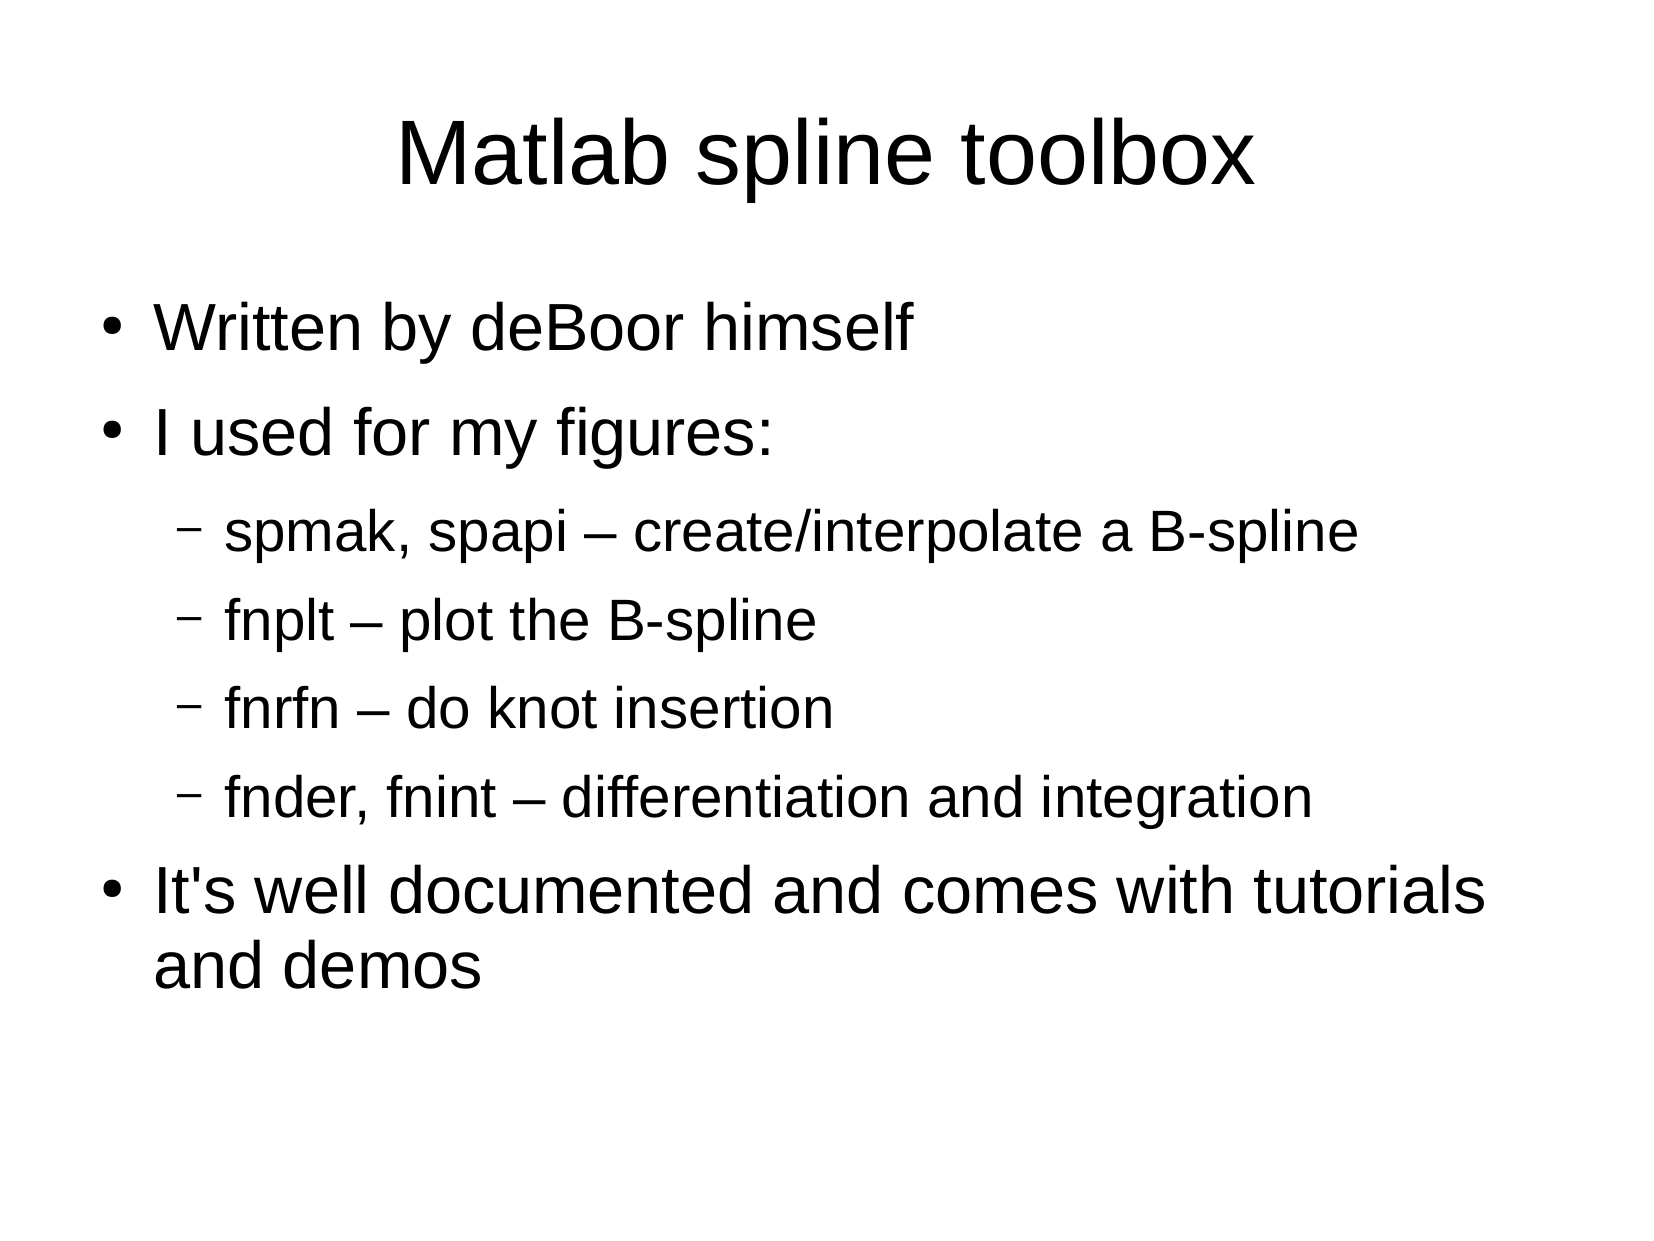

# Matlab spline toolbox
Written by deBoor himself
I used for my figures:
spmak, spapi – create/interpolate a B-spline
fnplt – plot the B-spline
fnrfn – do knot insertion
fnder, fnint – differentiation and integration
It's well documented and comes with tutorials and demos